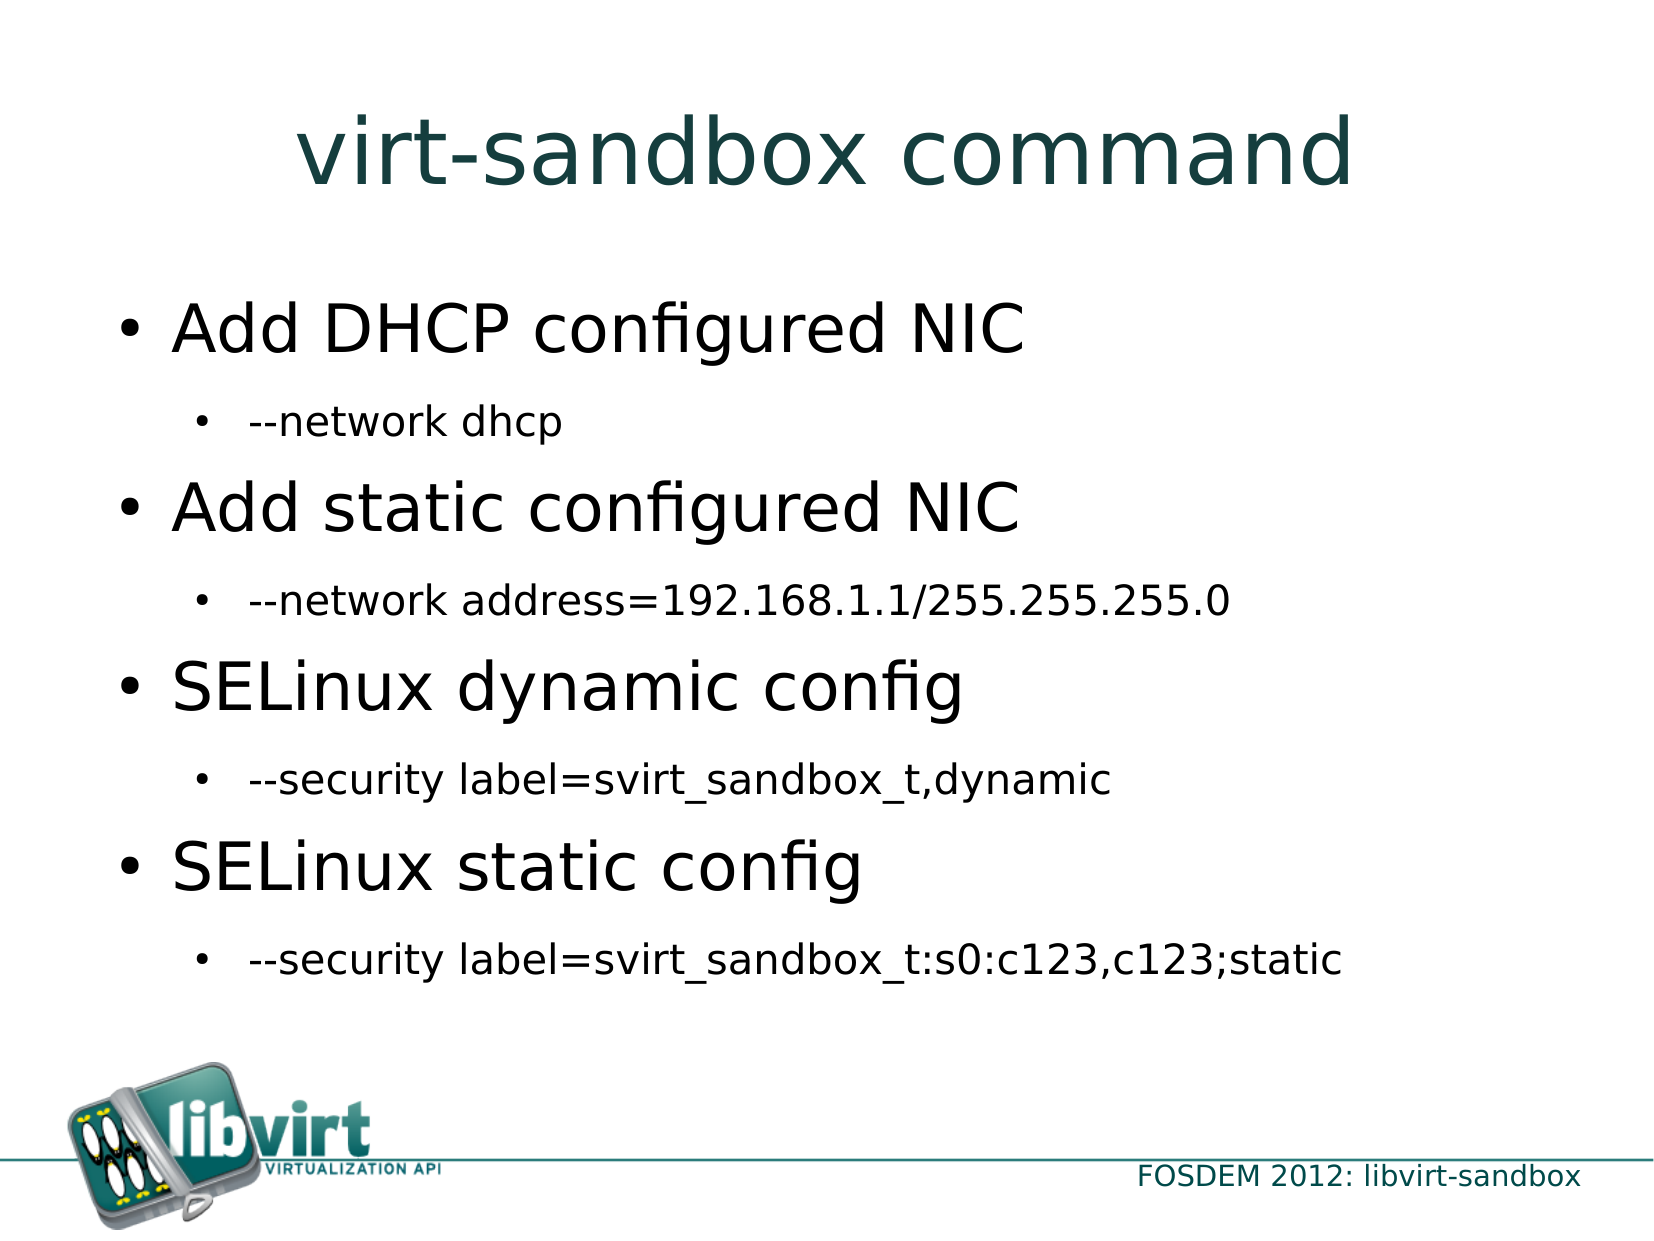

# virt-sandbox command
Add DHCP configured NIC
--network dhcp
Add static configured NIC
--network address=192.168.1.1/255.255.255.0
SELinux dynamic config
--security label=svirt_sandbox_t,dynamic
SELinux static config
--security label=svirt_sandbox_t:s0:c123,c123;static
FOSDEM 2012: libvirt-sandbox